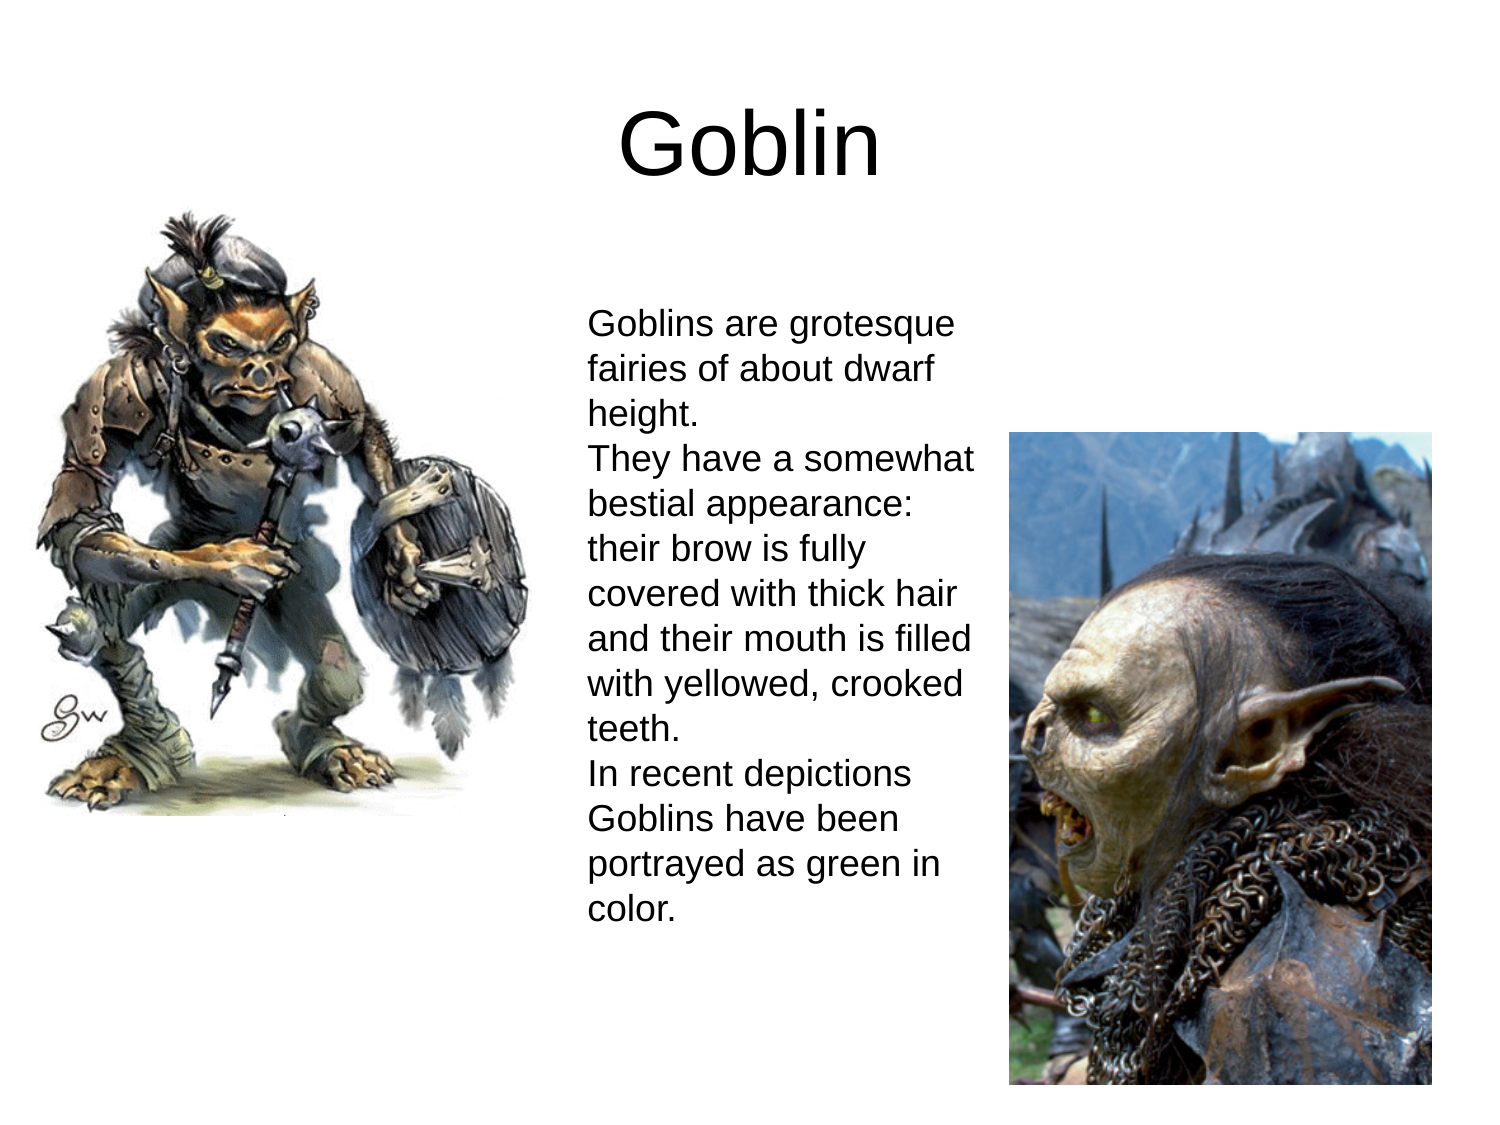

# Goblin
Goblins are grotesque fairies of about dwarf height.
They have a somewhat bestial appearance: their brow is fully covered with thick hair and their mouth is filled with yellowed, crooked teeth.
In recent depictions Goblins have been portrayed as green in color.